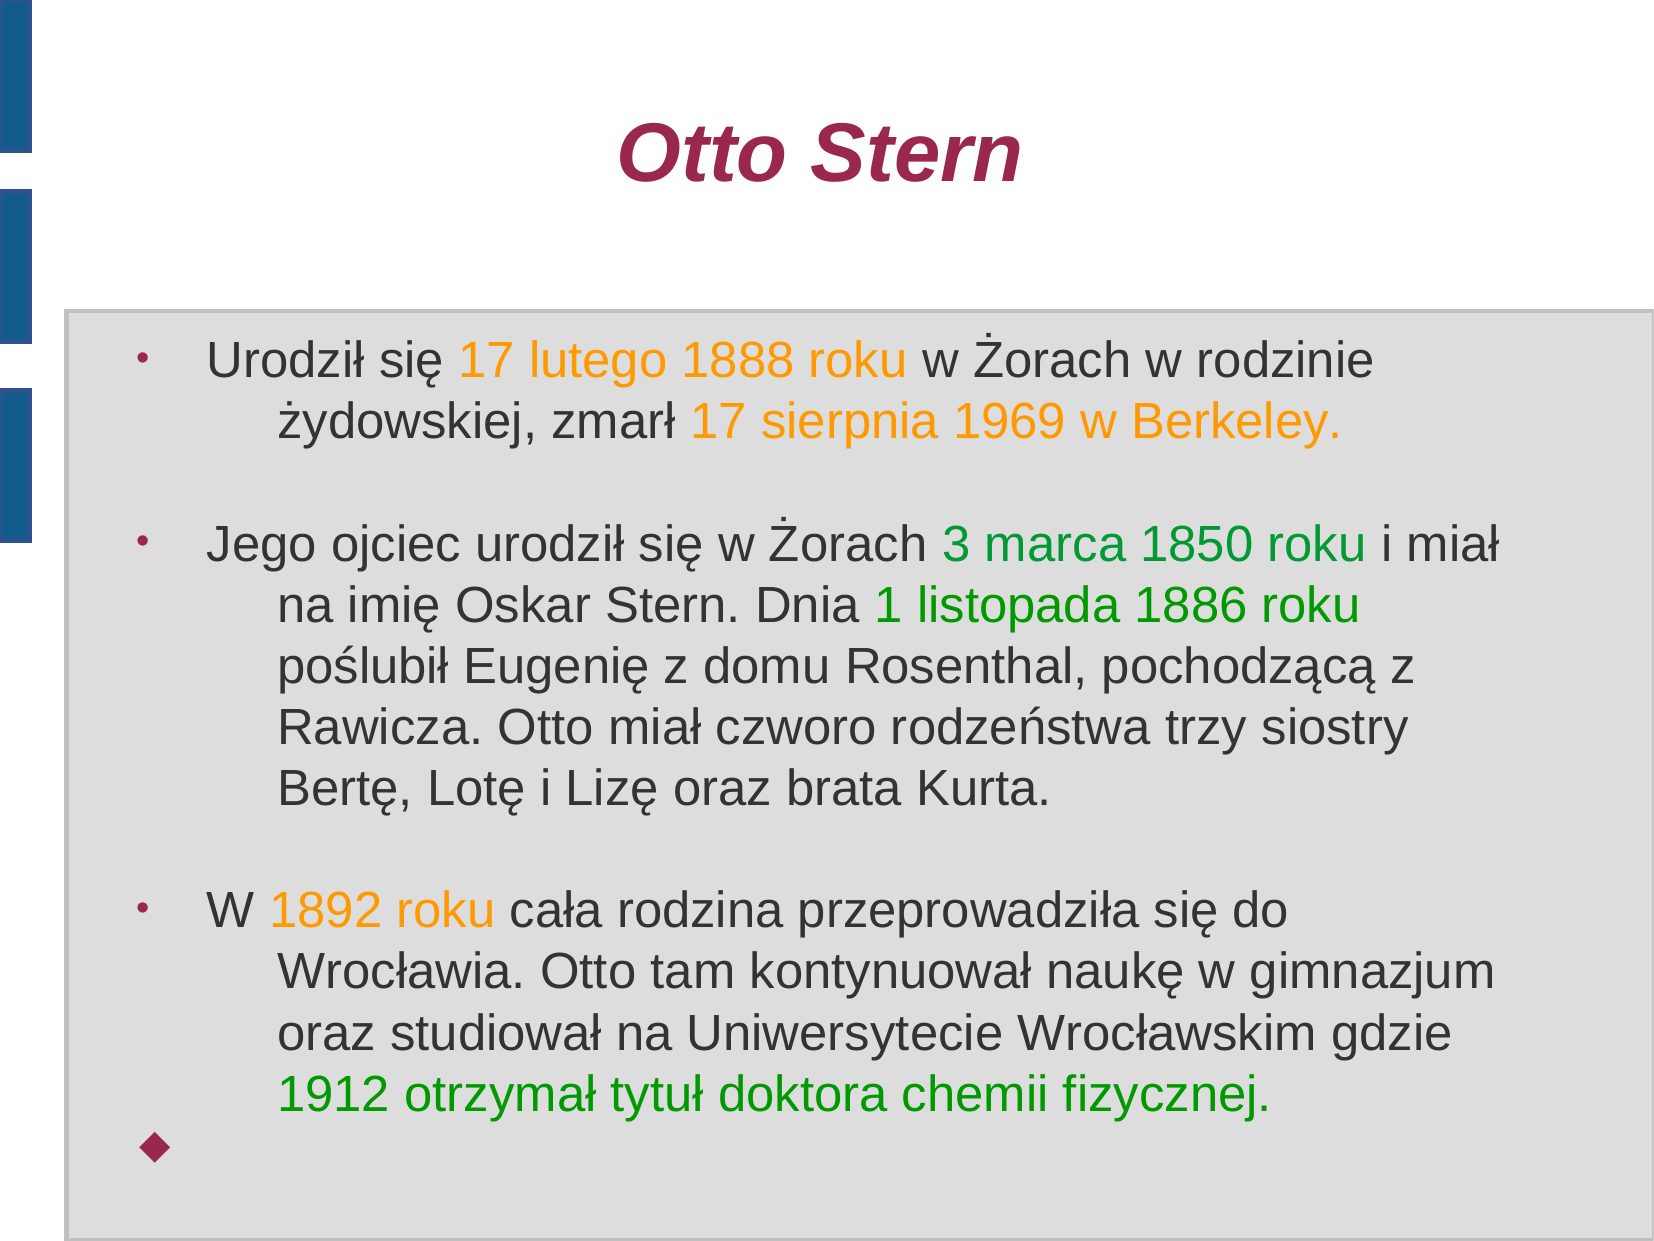

# Otto Stern
Urodził się 17 lutego 1888 roku w Żorach w rodzinie żydowskiej, zmarł 17 sierpnia 1969 w Berkeley.
Jego ojciec urodził się w Żorach 3 marca 1850 roku i miał na imię Oskar Stern. Dnia 1 listopada 1886 roku poślubił Eugenię z domu Rosenthal, pochodzącą z Rawicza. Otto miał czworo rodzeństwa trzy siostry Bertę, Lotę i Lizę oraz brata Kurta.
W 1892 roku cała rodzina przeprowadziła się do Wrocławia. Otto tam kontynuował naukę w gimnazjum oraz studiował na Uniwersytecie Wrocławskim gdzie 1912 otrzymał tytuł doktora chemii fizycznej.